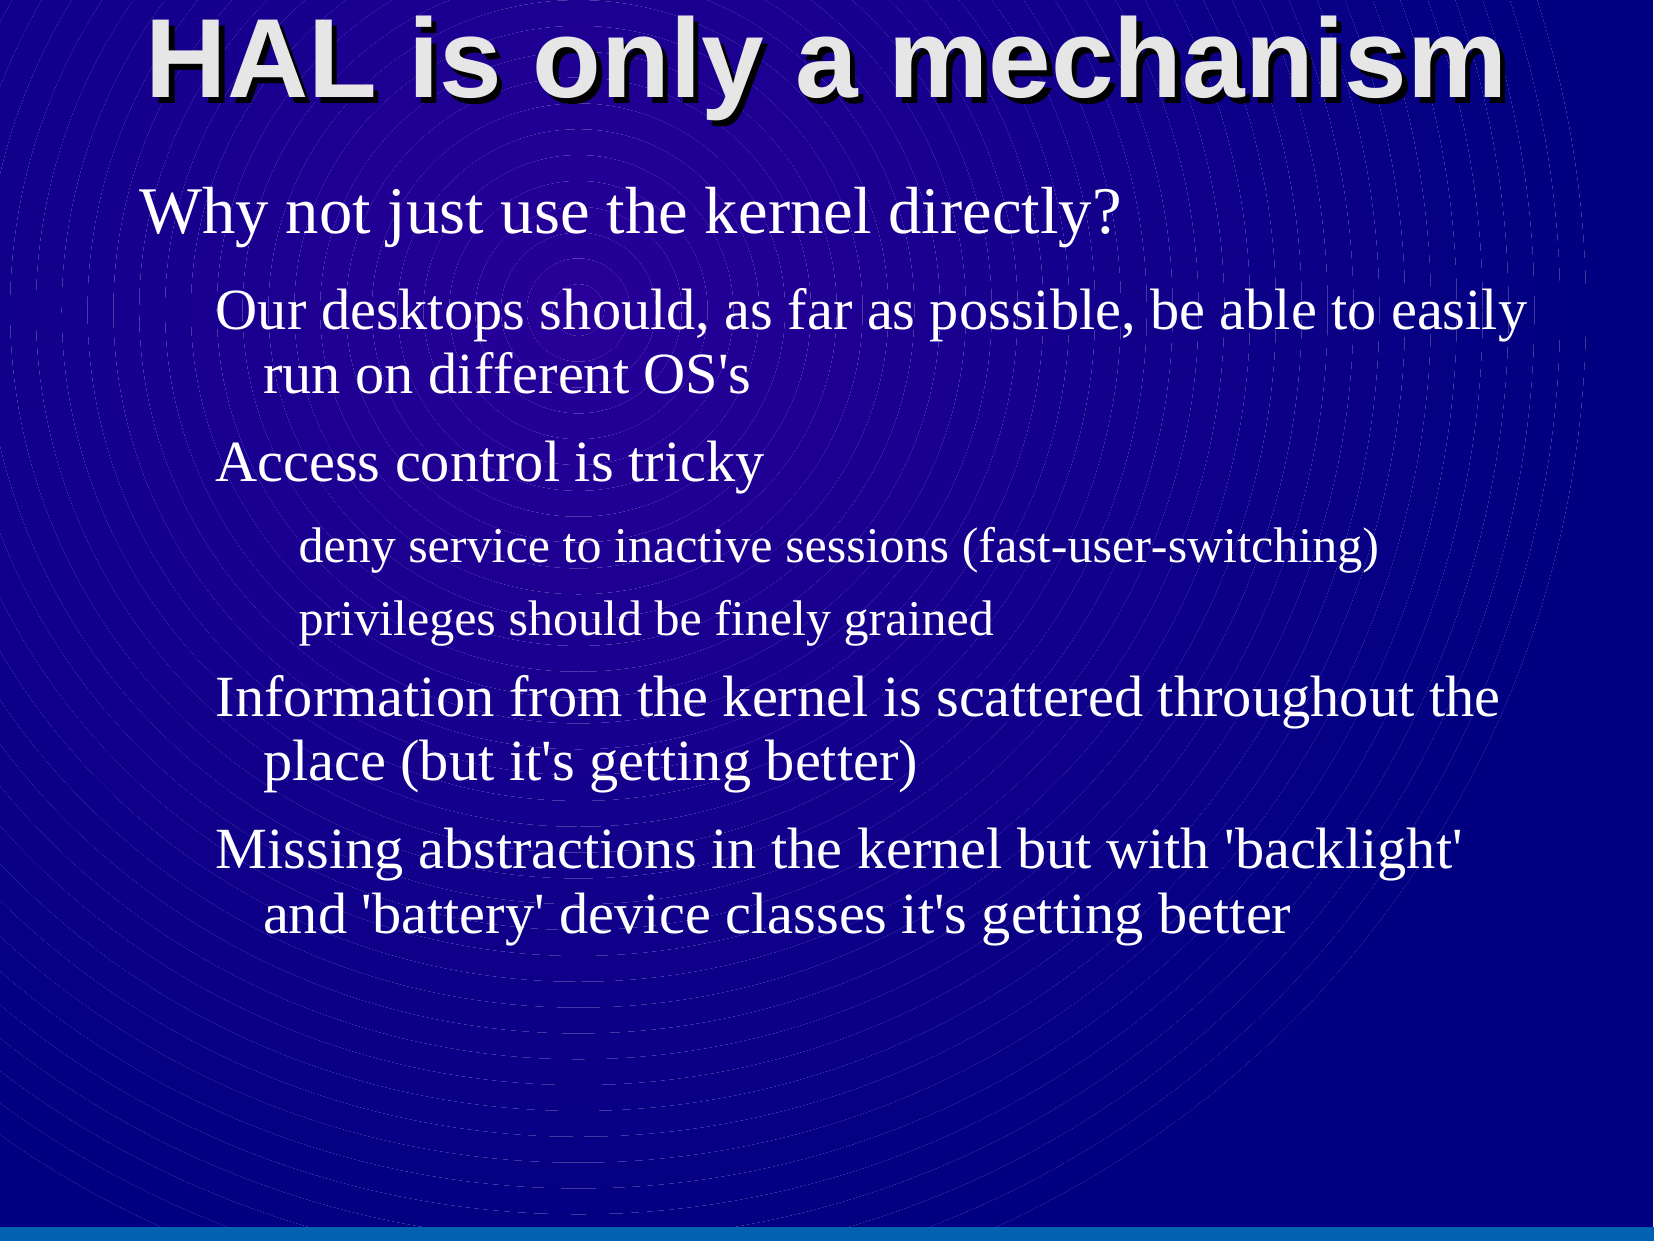

# HAL is only a mechanism
Why not just use the kernel directly?
Our desktops should, as far as possible, be able to easily run on different OS's
Access control is tricky
deny service to inactive sessions (fast-user-switching)
privileges should be finely grained
Information from the kernel is scattered throughout the place (but it's getting better)
Missing abstractions in the kernel but with 'backlight' and 'battery' device classes it's getting better